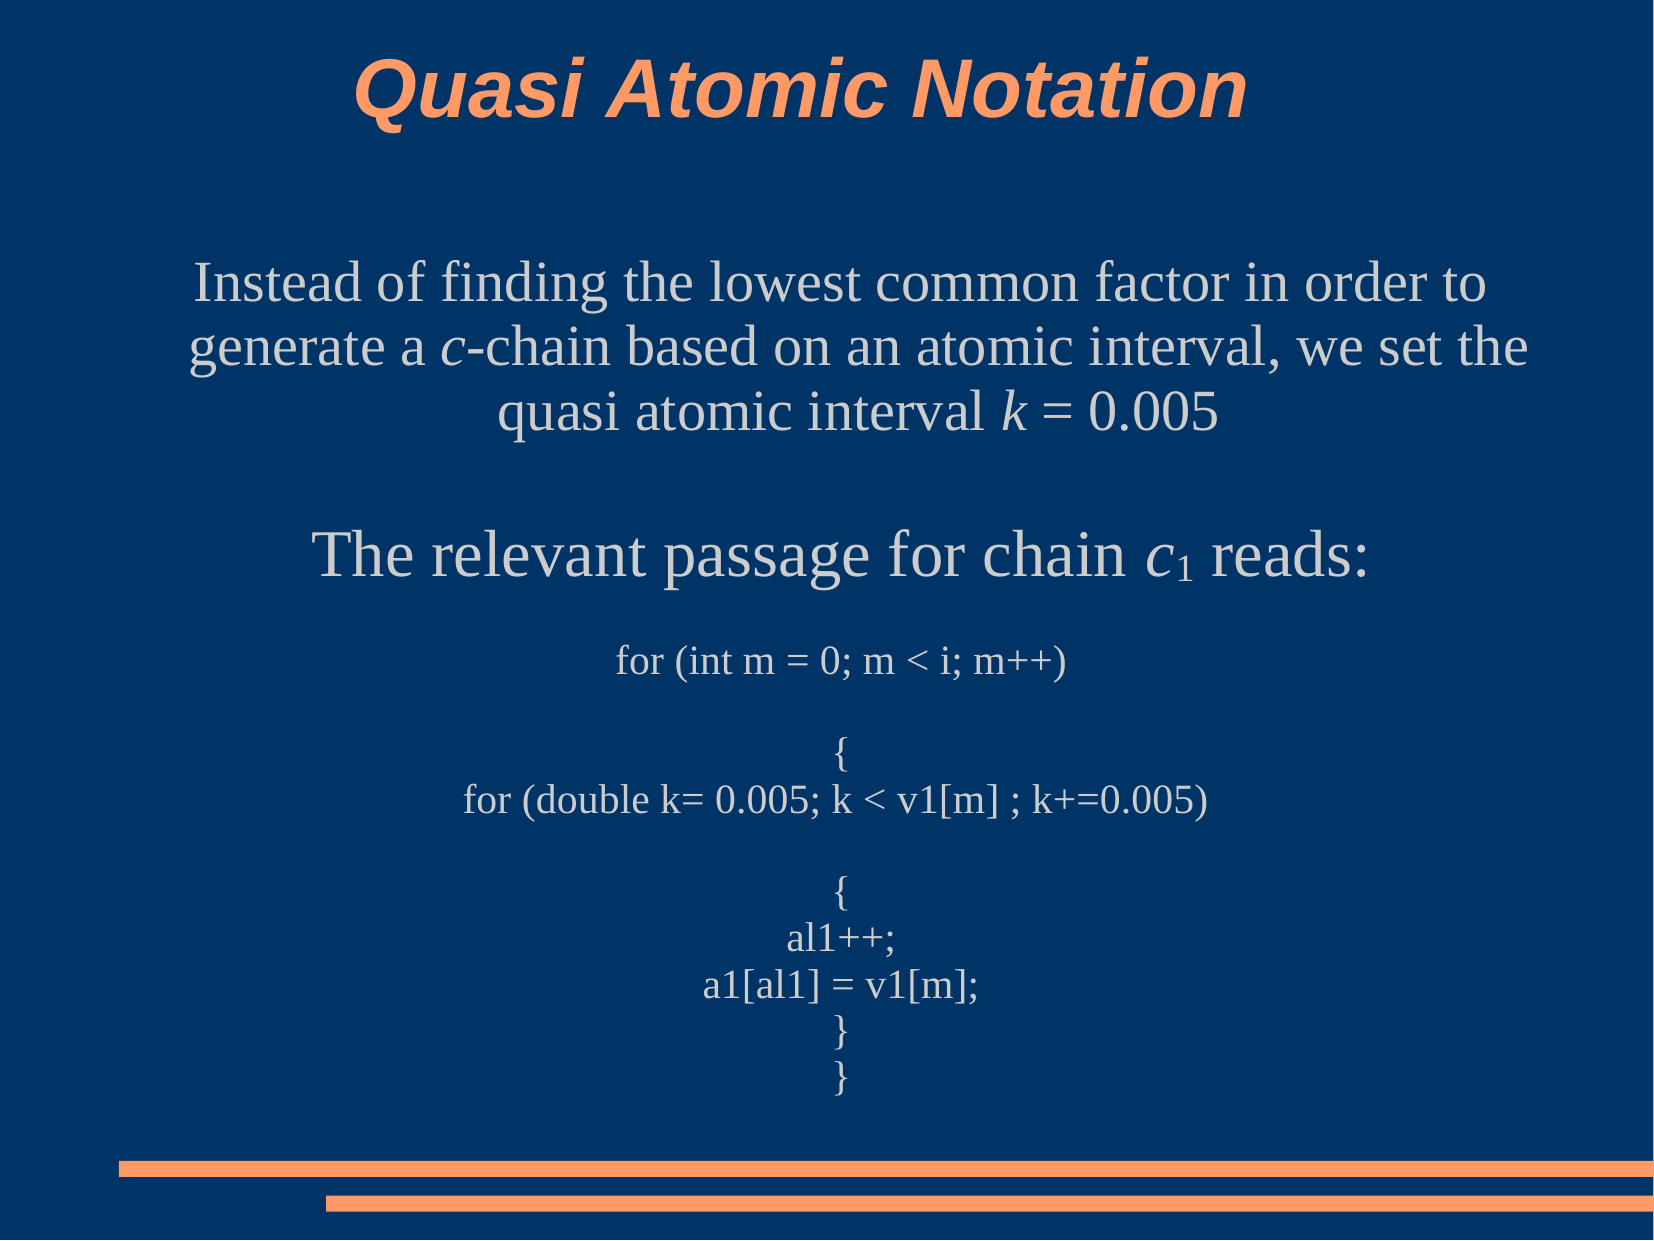

# Quasi Atomic Notation
Instead of finding the lowest common factor in order to generate a c-chain based on an atomic interval, we set the quasi atomic interval k = 0.005
The relevant passage for chain c1 reads:
for (int m = 0; m < i; m++)
{
for (double k= 0.005; k < v1[m] ; k+=0.005)
{
al1++;
a1[al1] = v1[m];
}
}